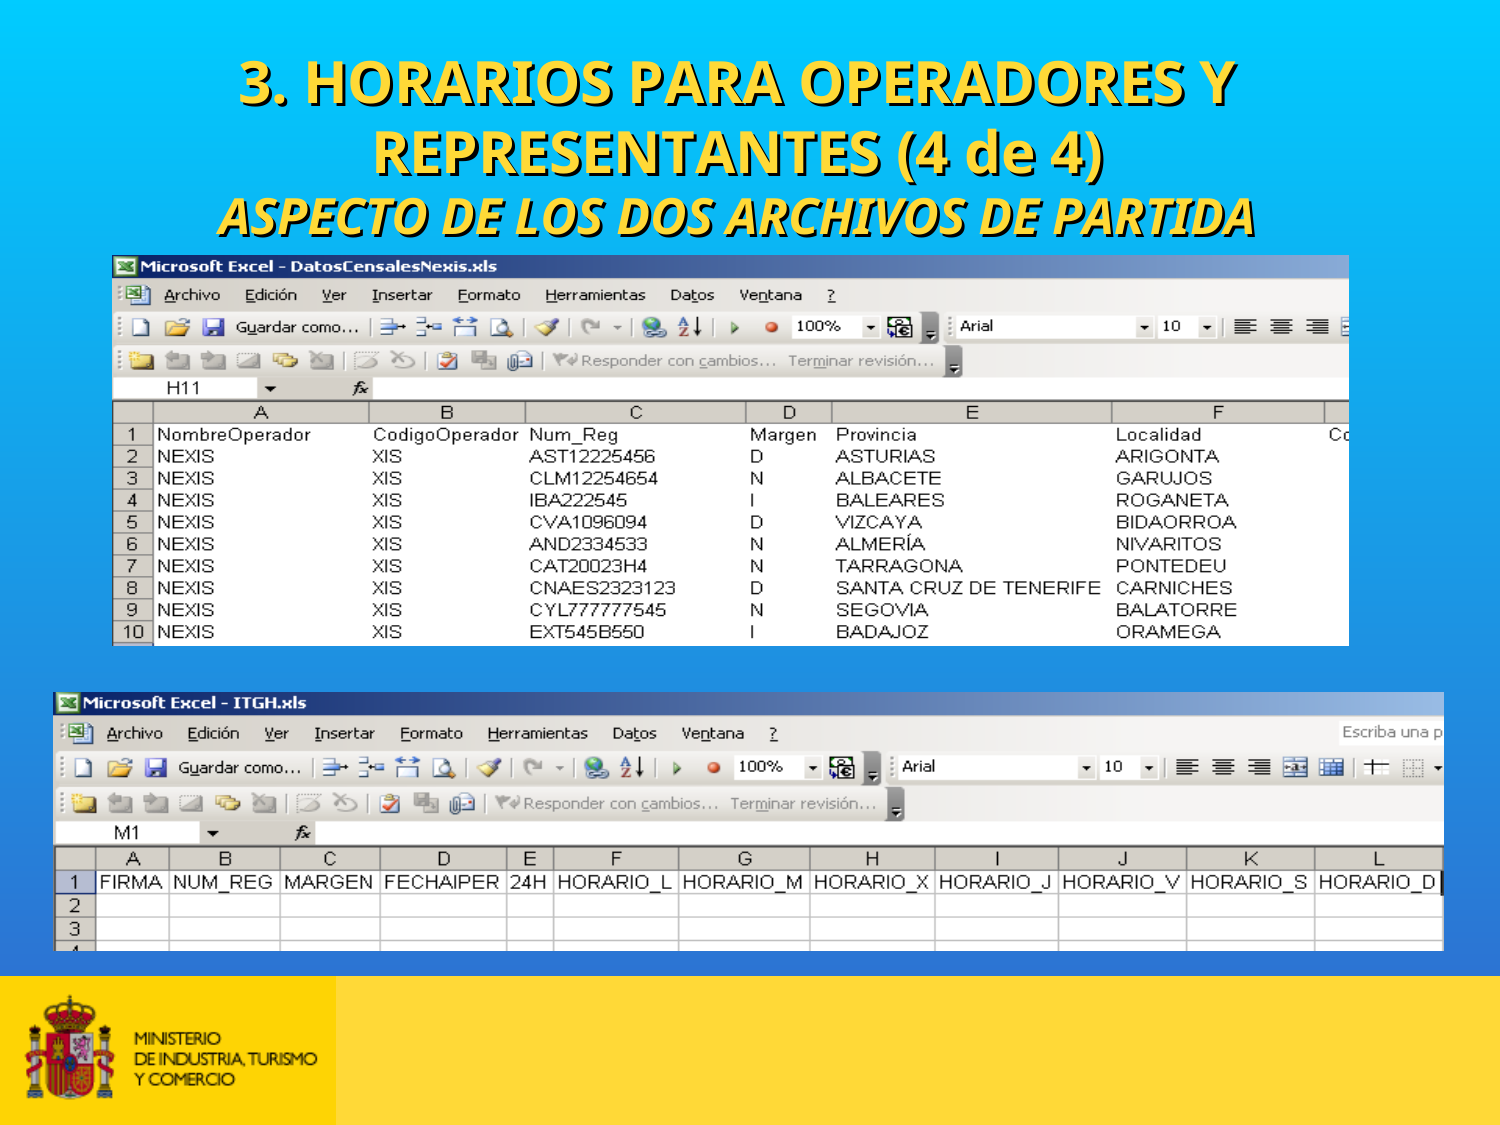

# 3. HORARIOS PARA OPERADORES Y REPRESENTANTES (4 de 4) ASPECTO DE LOS DOS ARCHIVOS DE PARTIDA